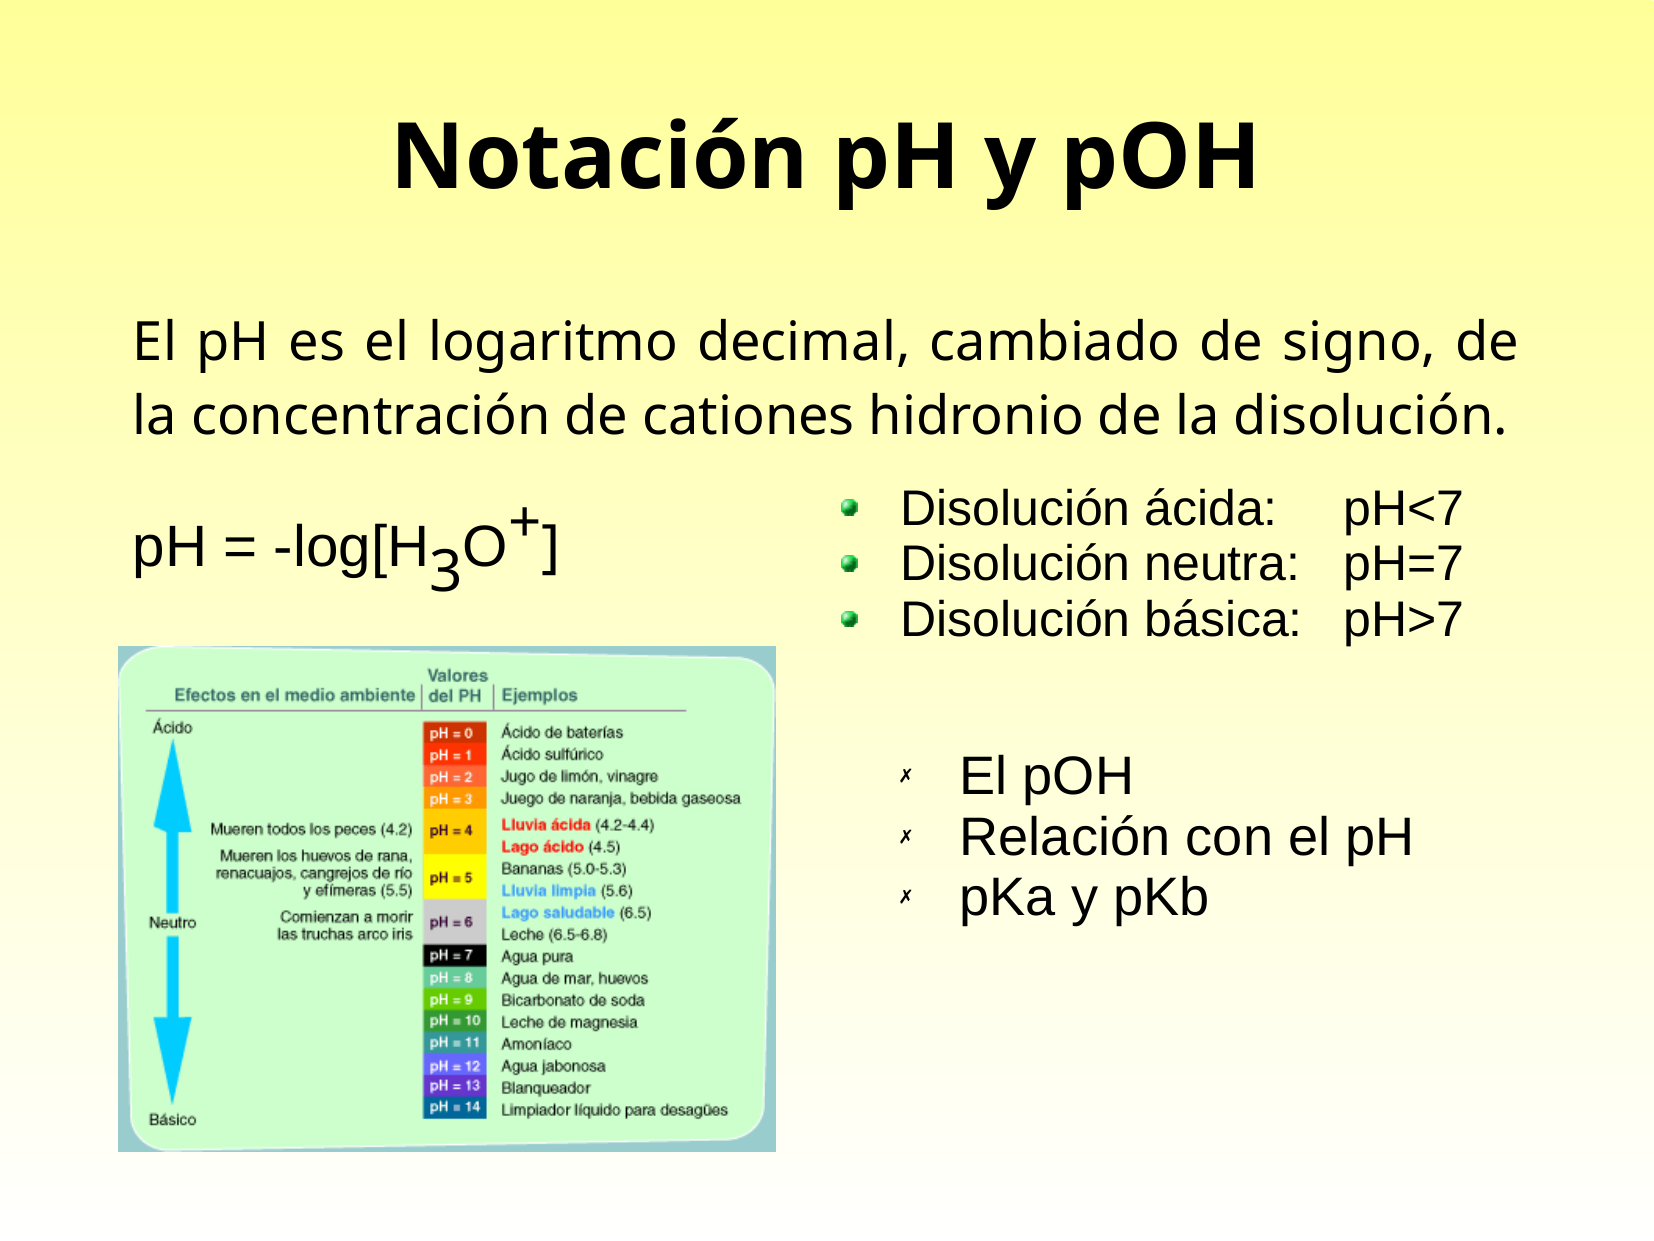

# Notación pH y pOH
El pH es el logaritmo decimal, cambiado de signo, de la concentración de cationes hidronio de la disolución.
pH = -log[H3O+]
Disolución ácida:	pH<7
Disolución neutra:	pH=7
Disolución básica:	pH>7
El pOH
Relación con el pH
pKa y pKb